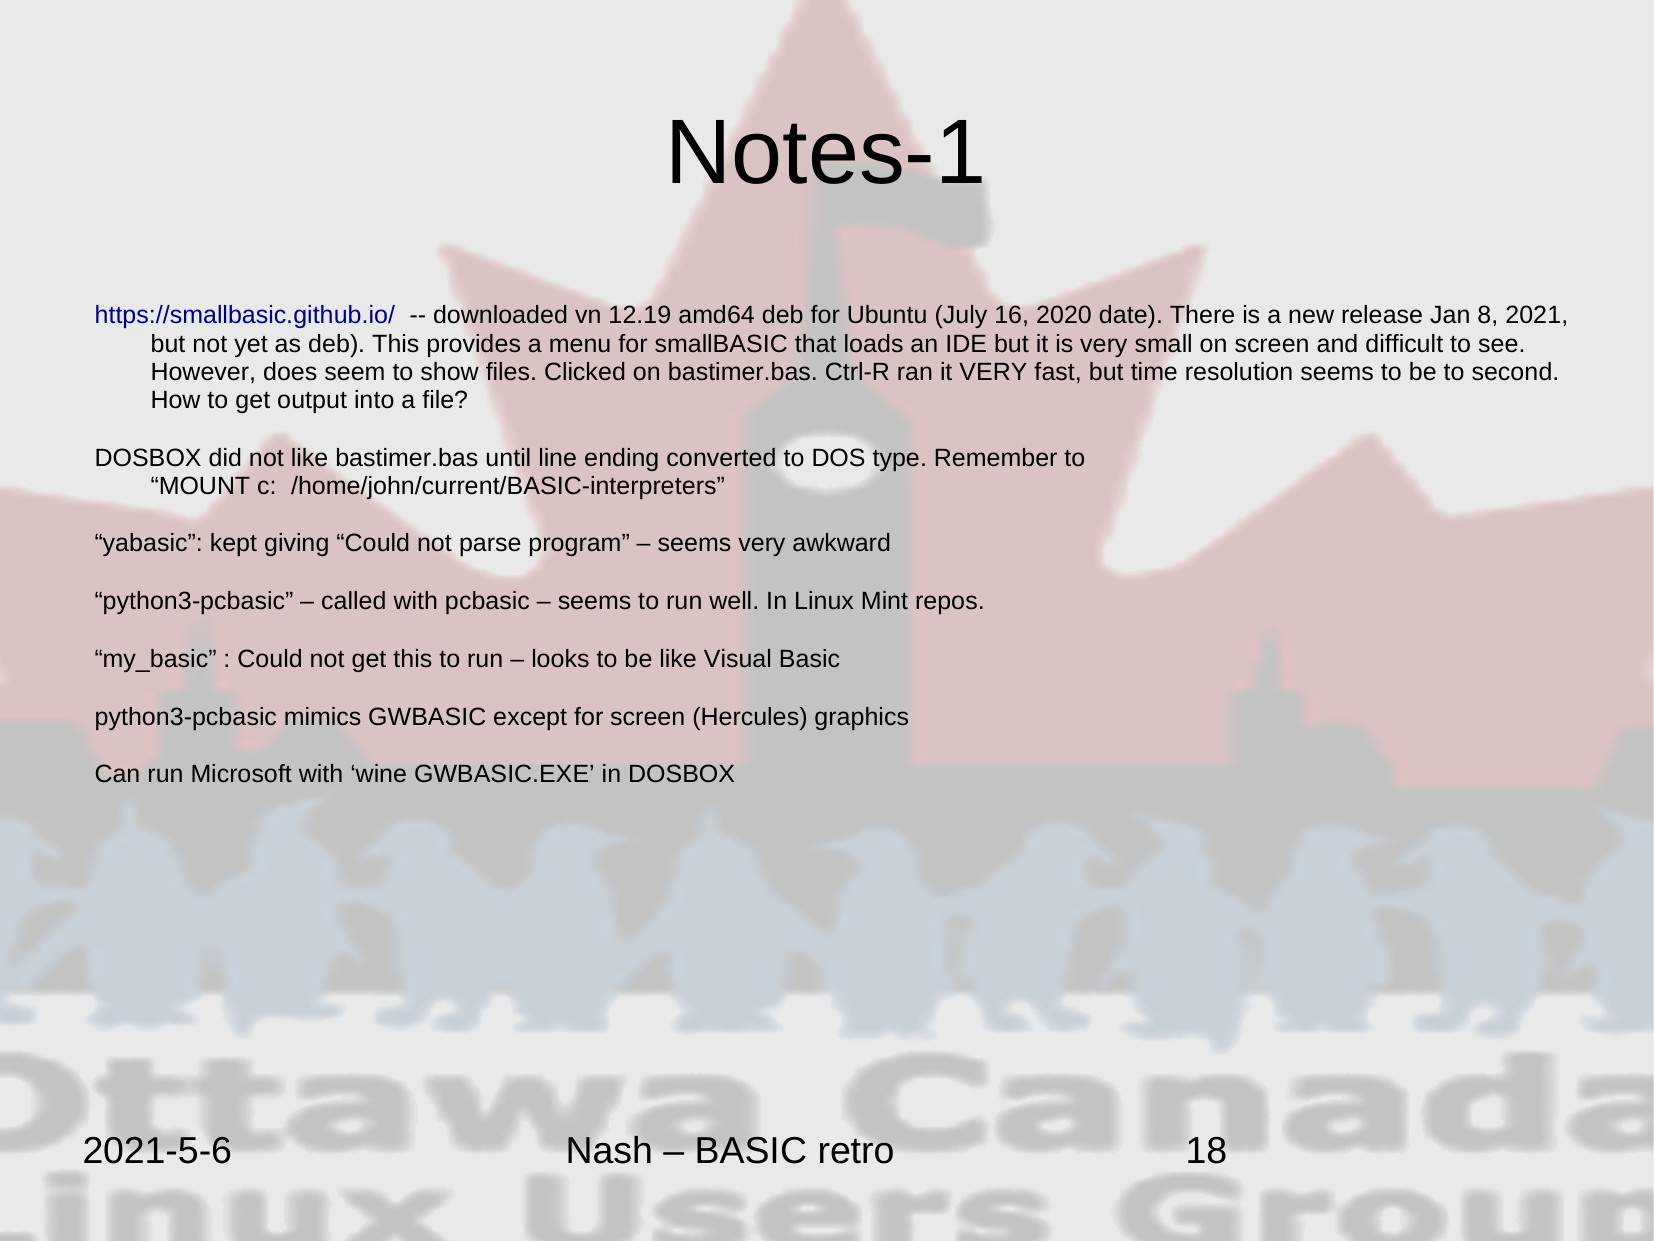

# Notes-1
https://smallbasic.github.io/ -- downloaded vn 12.19 amd64 deb for Ubuntu (July 16, 2020 date). There is a new release Jan 8, 2021, but not yet as deb). This provides a menu for smallBASIC that loads an IDE but it is very small on screen and difficult to see. However, does seem to show files. Clicked on bastimer.bas. Ctrl-R ran it VERY fast, but time resolution seems to be to second. How to get output into a file?
DOSBOX did not like bastimer.bas until line ending converted to DOS type. Remember to “MOUNT c: /home/john/current/BASIC-interpreters”
“yabasic”: kept giving “Could not parse program” – seems very awkward
“python3-pcbasic” – called with pcbasic – seems to run well. In Linux Mint repos.
“my_basic” : Could not get this to run – looks to be like Visual Basic
python3-pcbasic mimics GWBASIC except for screen (Hercules) graphics
Can run Microsoft with ‘wine GWBASIC.EXE’ in DOSBOX
18